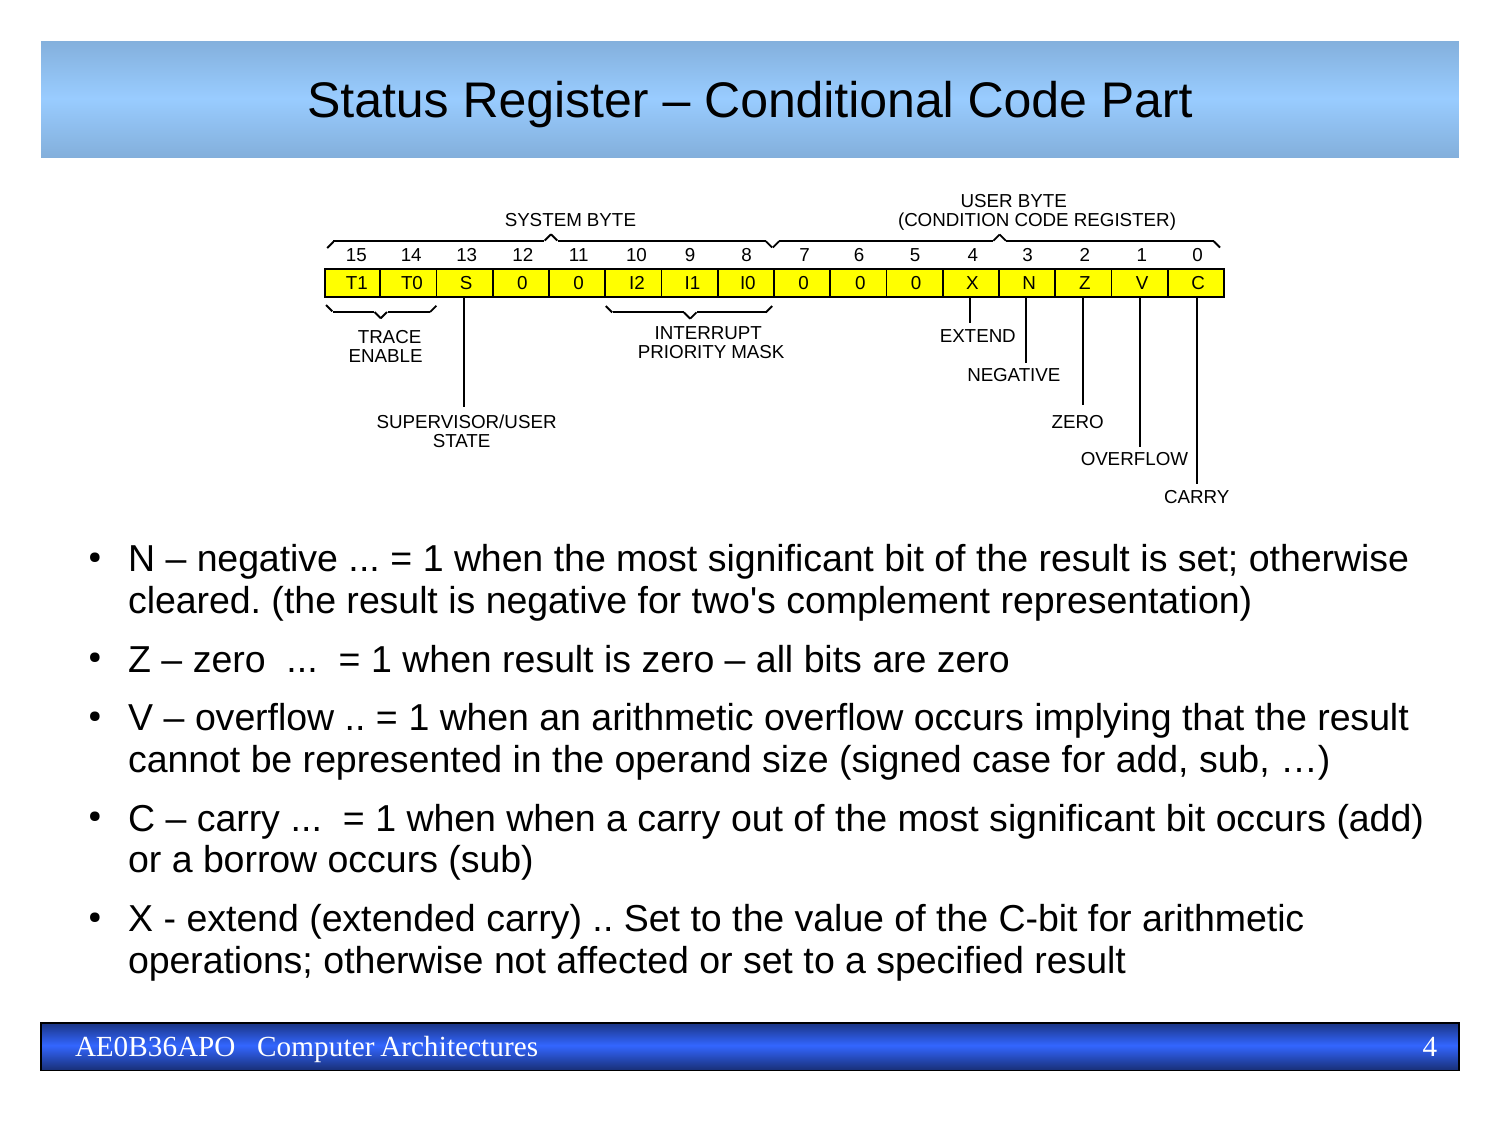

# Status Register – Conditional Code Part
USER BYTE
SYSTEM BYTE
(CONDITION CODE REGISTER)
15
14
13
12
11
10
9
8
7
6
5
4
3
2
1
0
T1
T0
S
0
0
I2
I1
I0
0
0
0
X
N
Z
V
C
INTERRUPT
EXTEND
TRACE
PRIORITY MASK
ENABLE
NEGATIVE
SUPERVISOR/USER
ZERO
STATE
OVERFLOW
CARRY
N – negative ... = 1 when the most significant bit of the result is set; otherwise cleared. (the result is negative for two's complement representation)
Z – zero ... = 1 when result is zero – all bits are zero
V – overflow .. = 1 when an arithmetic overflow occurs implying that the result cannot be represented in the operand size (signed case for add, sub, …)
C – carry ... = 1 when when a carry out of the most significant bit occurs (add) or a borrow occurs (sub)
X - extend (extended carry) .. Set to the value of the C-bit for arithmetic operations; otherwise not affected or set to a specified result
AE0B36APO Computer Architectures
4